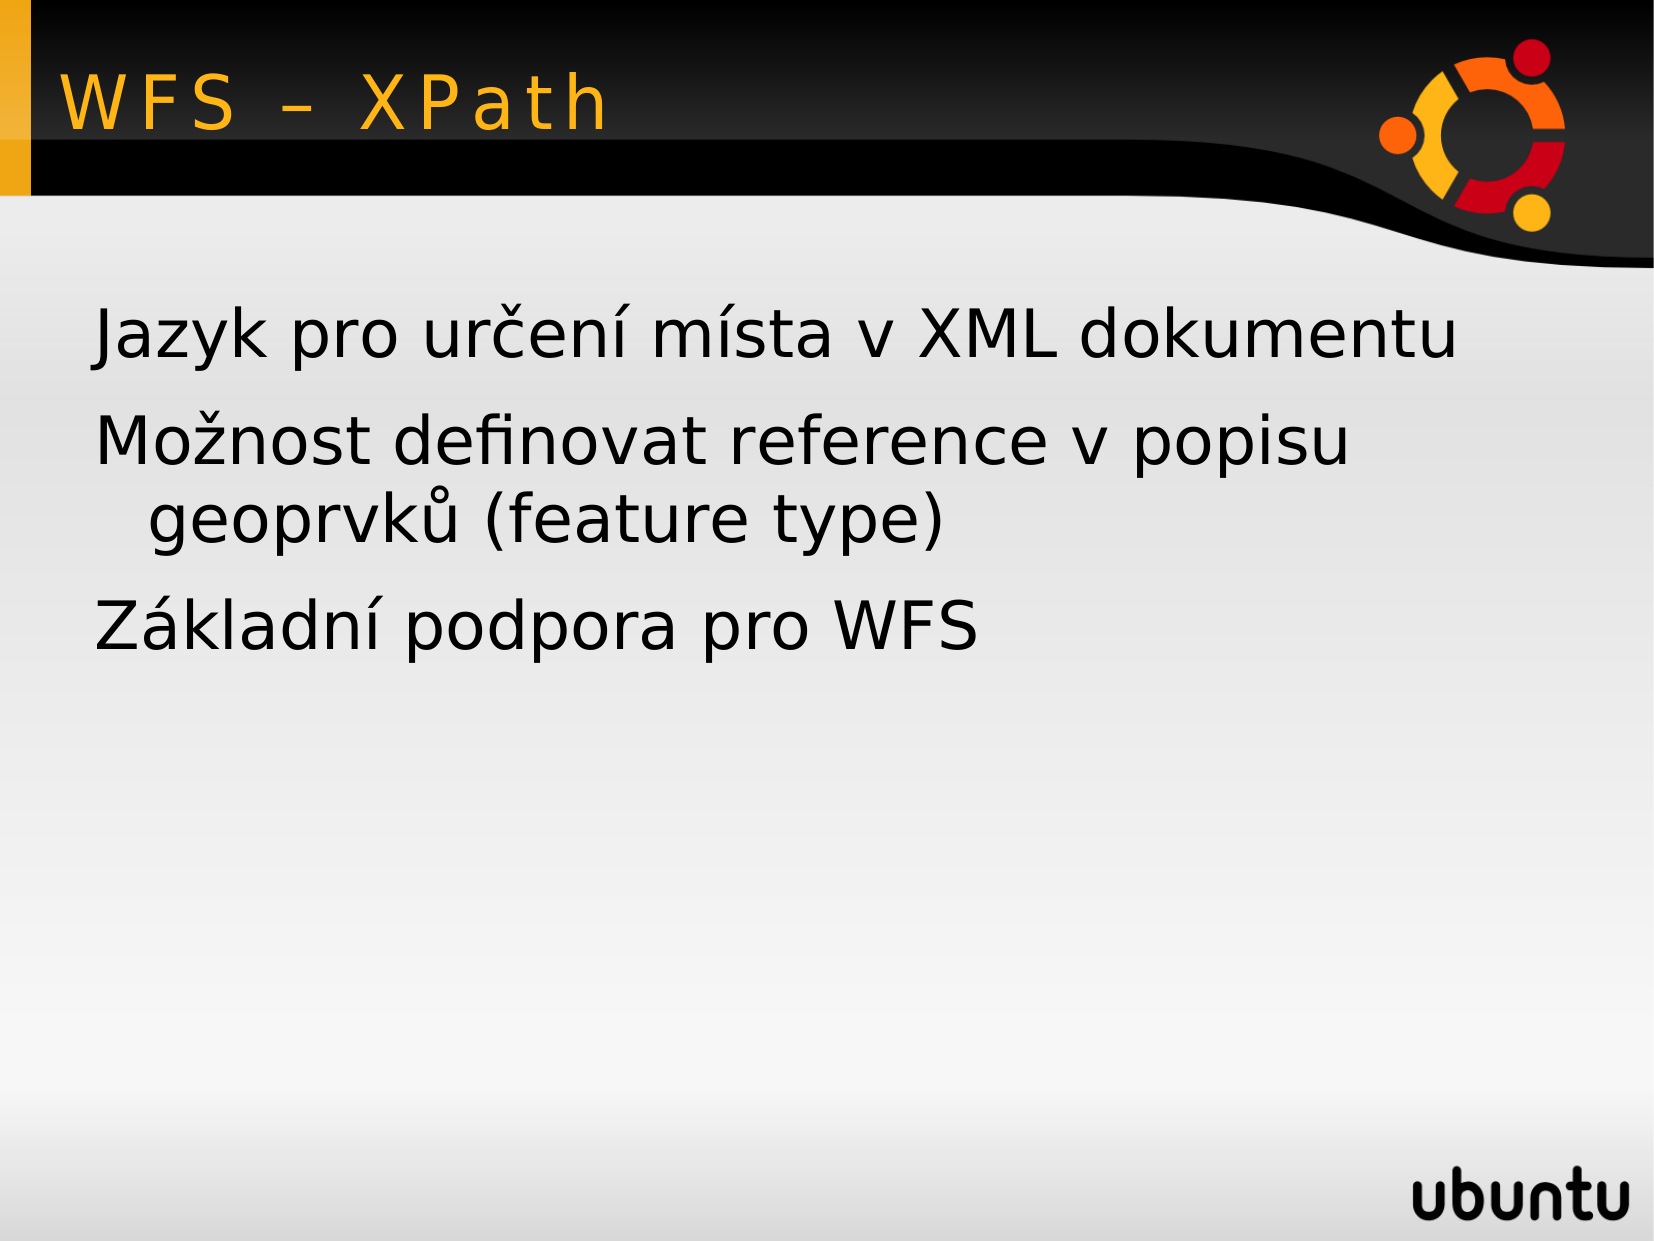

# WFS – XPath
Jazyk pro určení místa v XML dokumentu
Možnost definovat reference v popisu geoprvků (feature type)
Základní podpora pro WFS